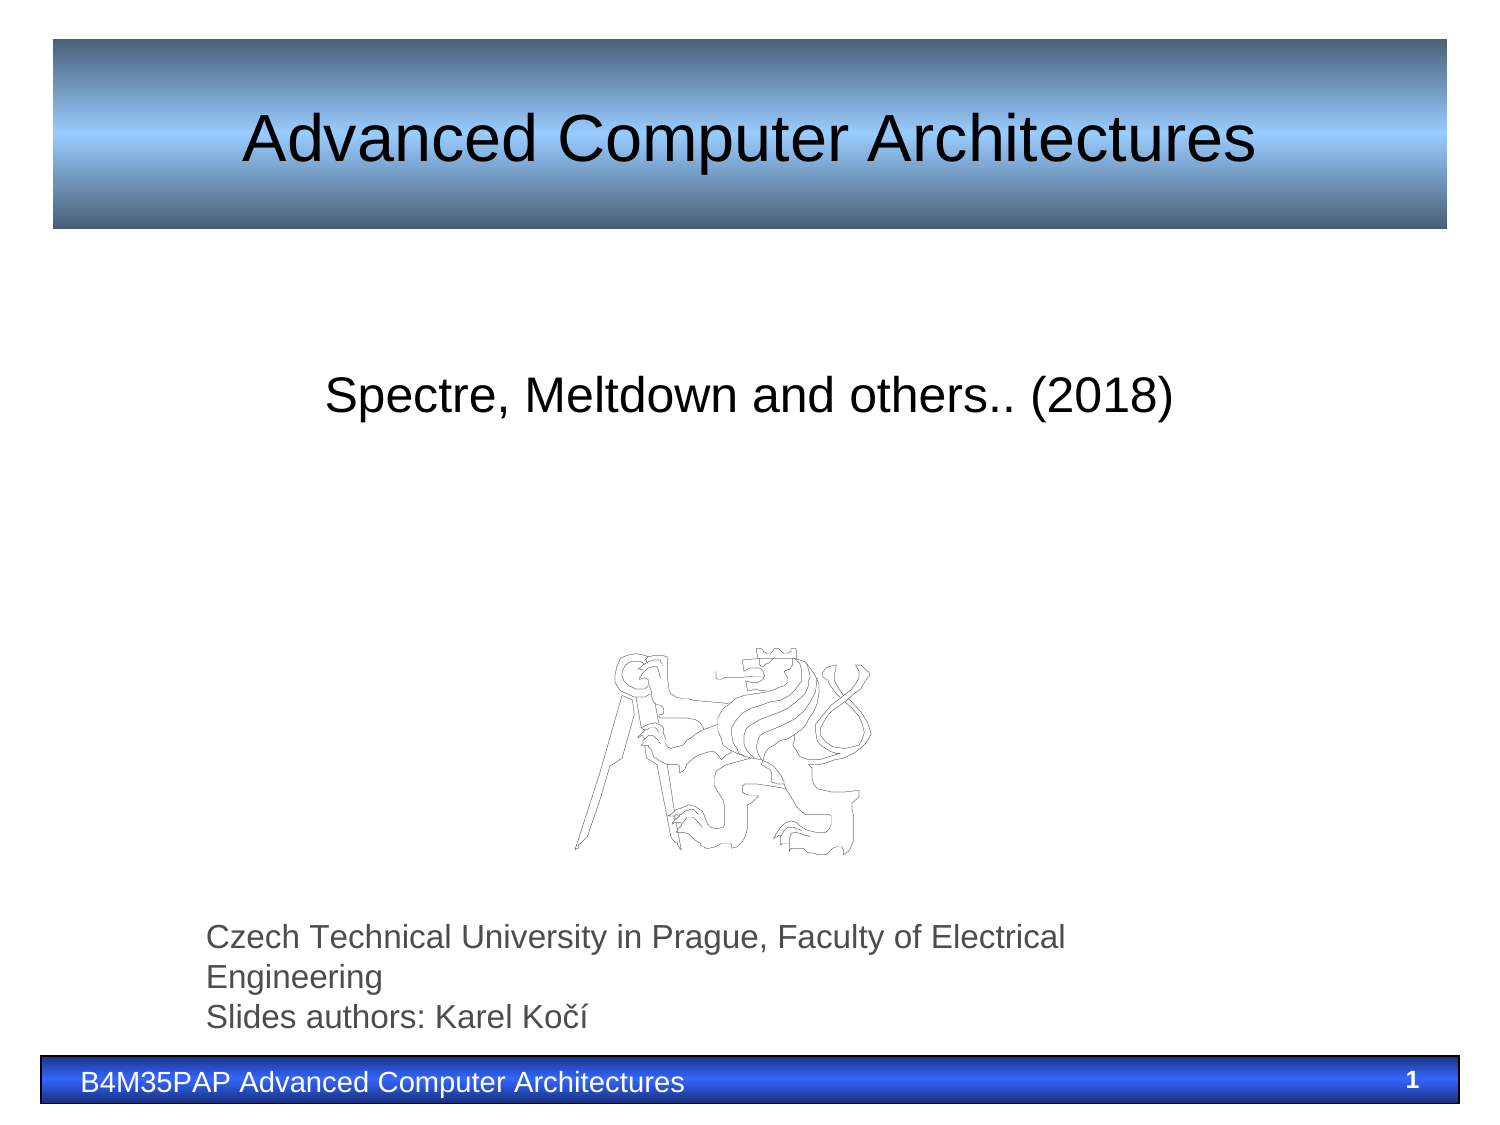

Advanced Computer Architectures
Spectre, Meltdown and others.. (2018)
Czech Technical University in Prague, Faculty of Electrical Engineering
Slides authors: Karel Kočí